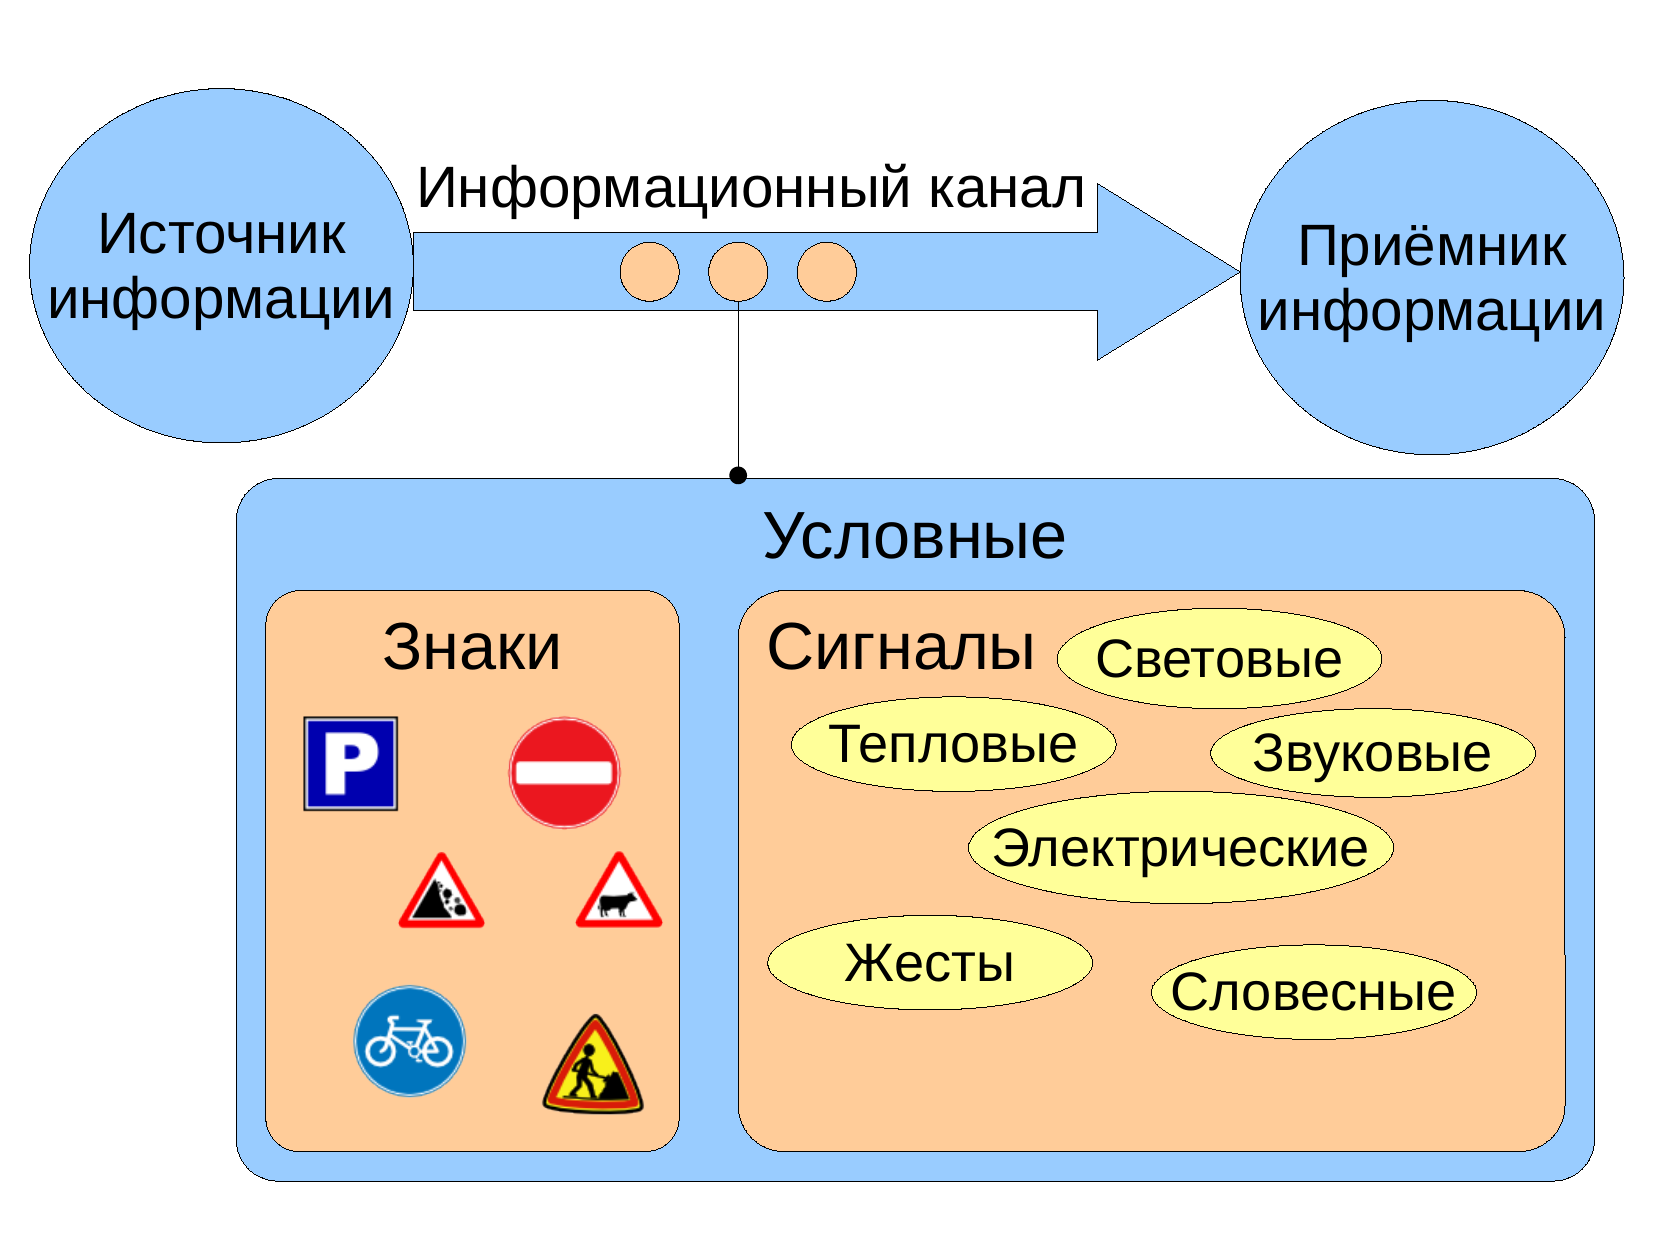

Источник
информации
Приёмник
информации
Информационный канал
Условные
Знаки
Сигналы
Световые
Тепловые
Звуковые
Электрические
Жесты
Словесные